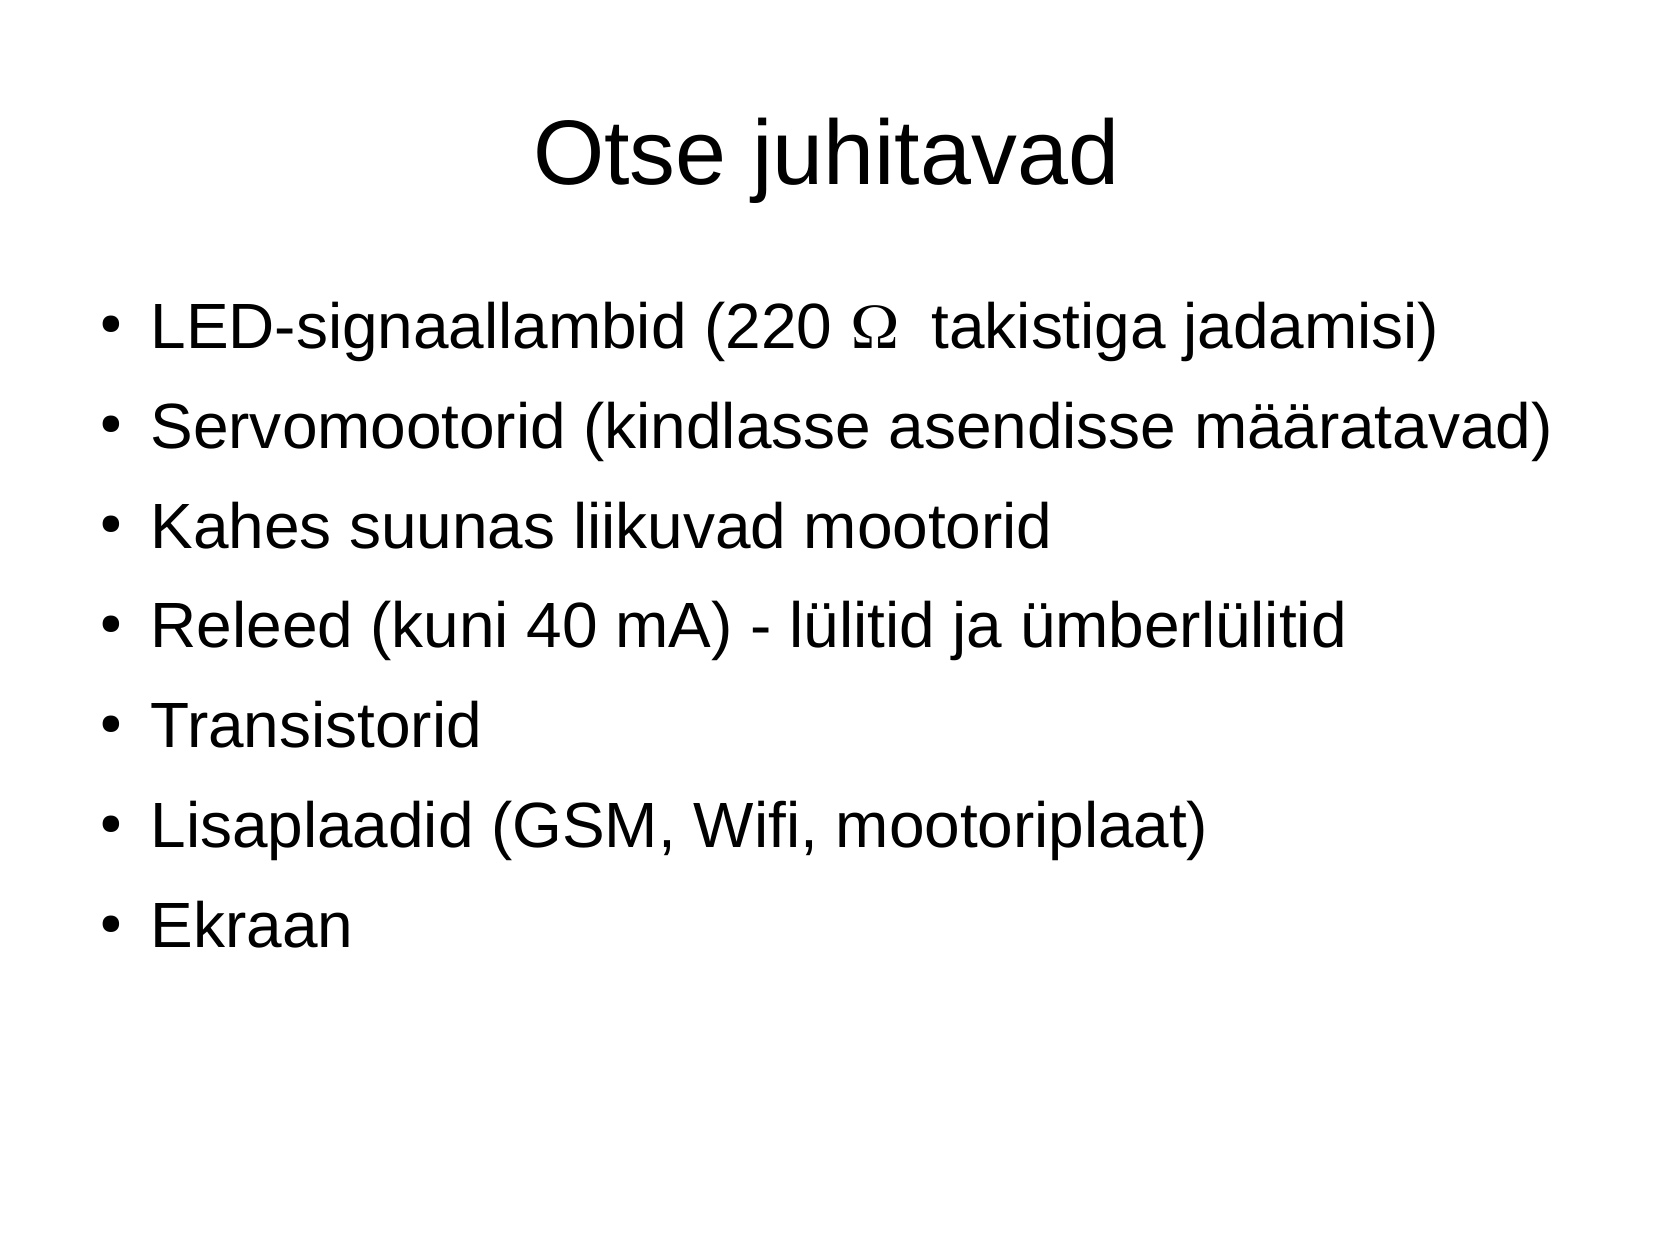

# Otse juhitavad
LED-signaallambid (220 W takistiga jadamisi)
Servomootorid (kindlasse asendisse määratavad)
Kahes suunas liikuvad mootorid
Releed (kuni 40 mA) - lülitid ja ümberlülitid
Transistorid
Lisaplaadid (GSM, Wifi, mootoriplaat)
Ekraan